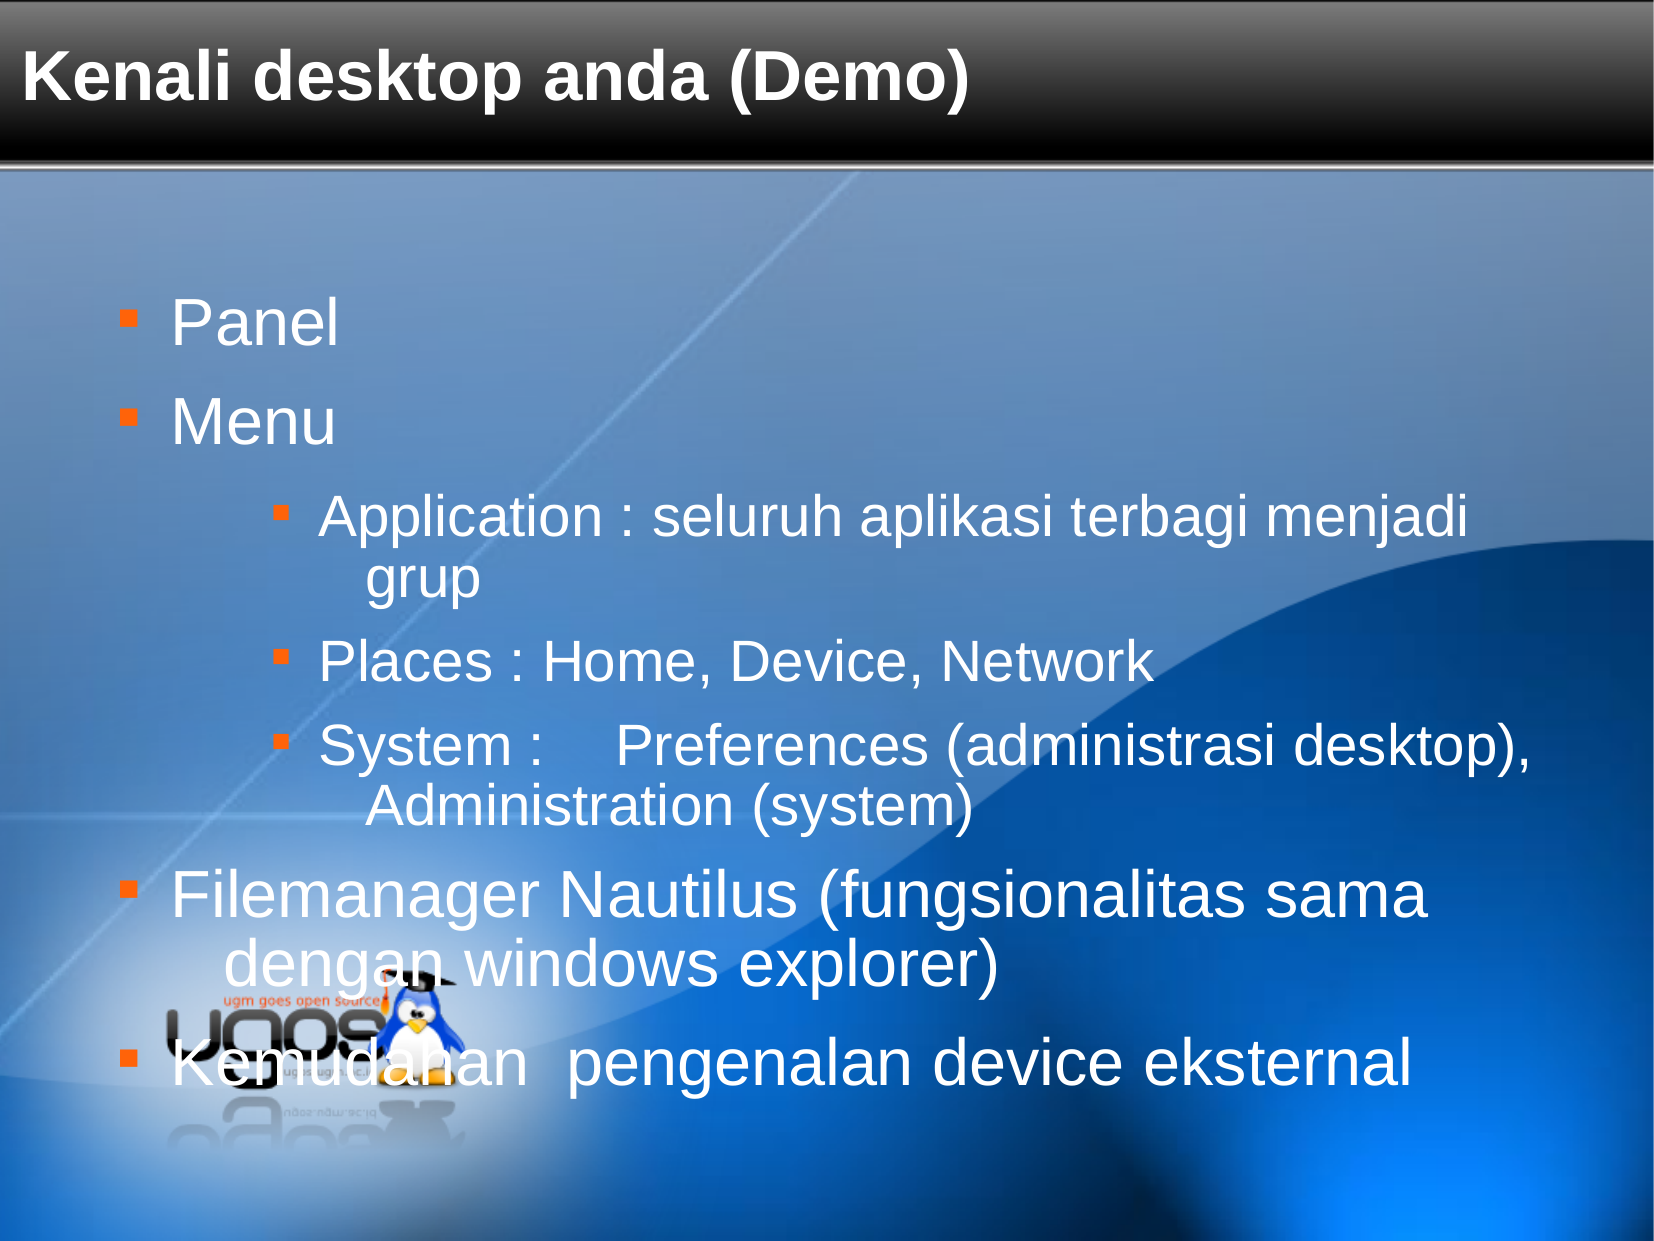

# Kenali desktop anda (Demo)
Panel
Menu
Application : seluruh aplikasi terbagi menjadi grup
Places : Home, Device, Network
System :	 Preferences (administrasi desktop), Administration (system)
Filemanager Nautilus (fungsionalitas sama dengan windows explorer)
Kemudahan pengenalan device eksternal